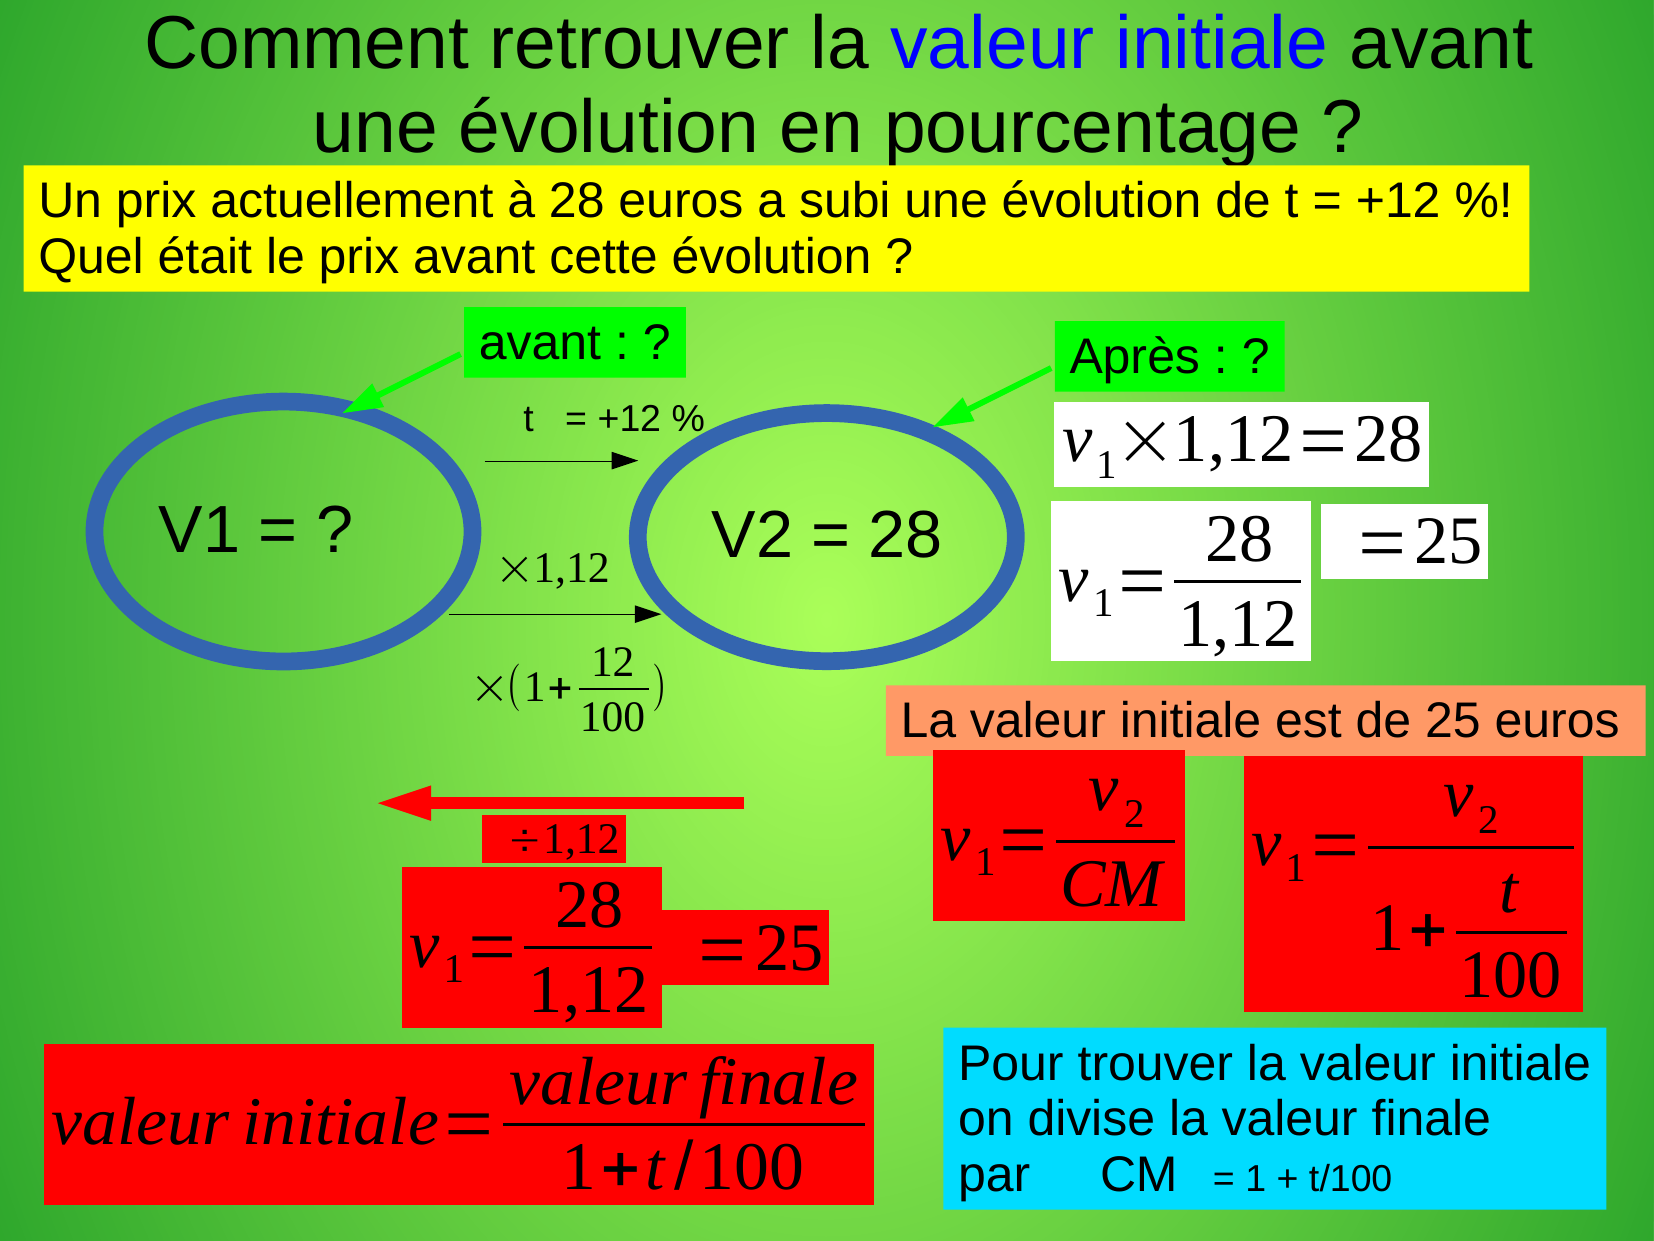

# Comment retrouver la valeur initiale avant une évolution en pourcentage ?
Un prix actuellement à 28 euros a subi une évolution de t = +12 %!
Quel était le prix avant cette évolution ?
avant : ?
Après : ?
t  = +12 %
V1 = ?
V2 = 28
La valeur initiale est de 25 euros
Pour trouver la valeur initiale
on divise la valeur finale
par CM = 1 + t/100